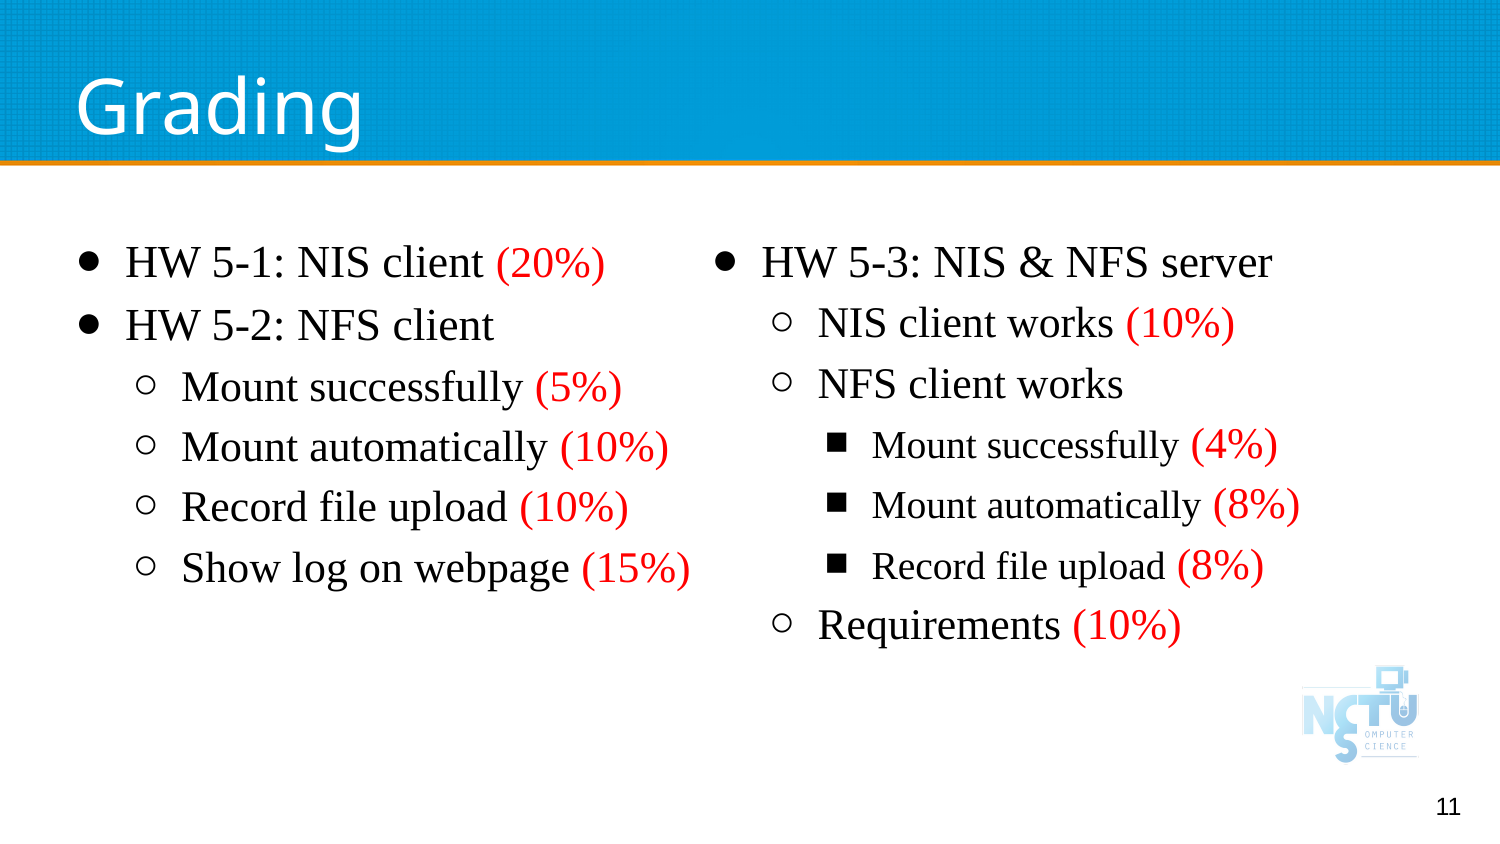

# Grading
HW 5-1: NIS client (20%)
HW 5-2: NFS client
Mount successfully (5%)
Mount automatically (10%)
Record file upload (10%)
Show log on webpage (15%)
HW 5-3: NIS & NFS server
NIS client works (10%)
NFS client works
Mount successfully (4%)
Mount automatically (8%)
Record file upload (8%)
Requirements (10%)